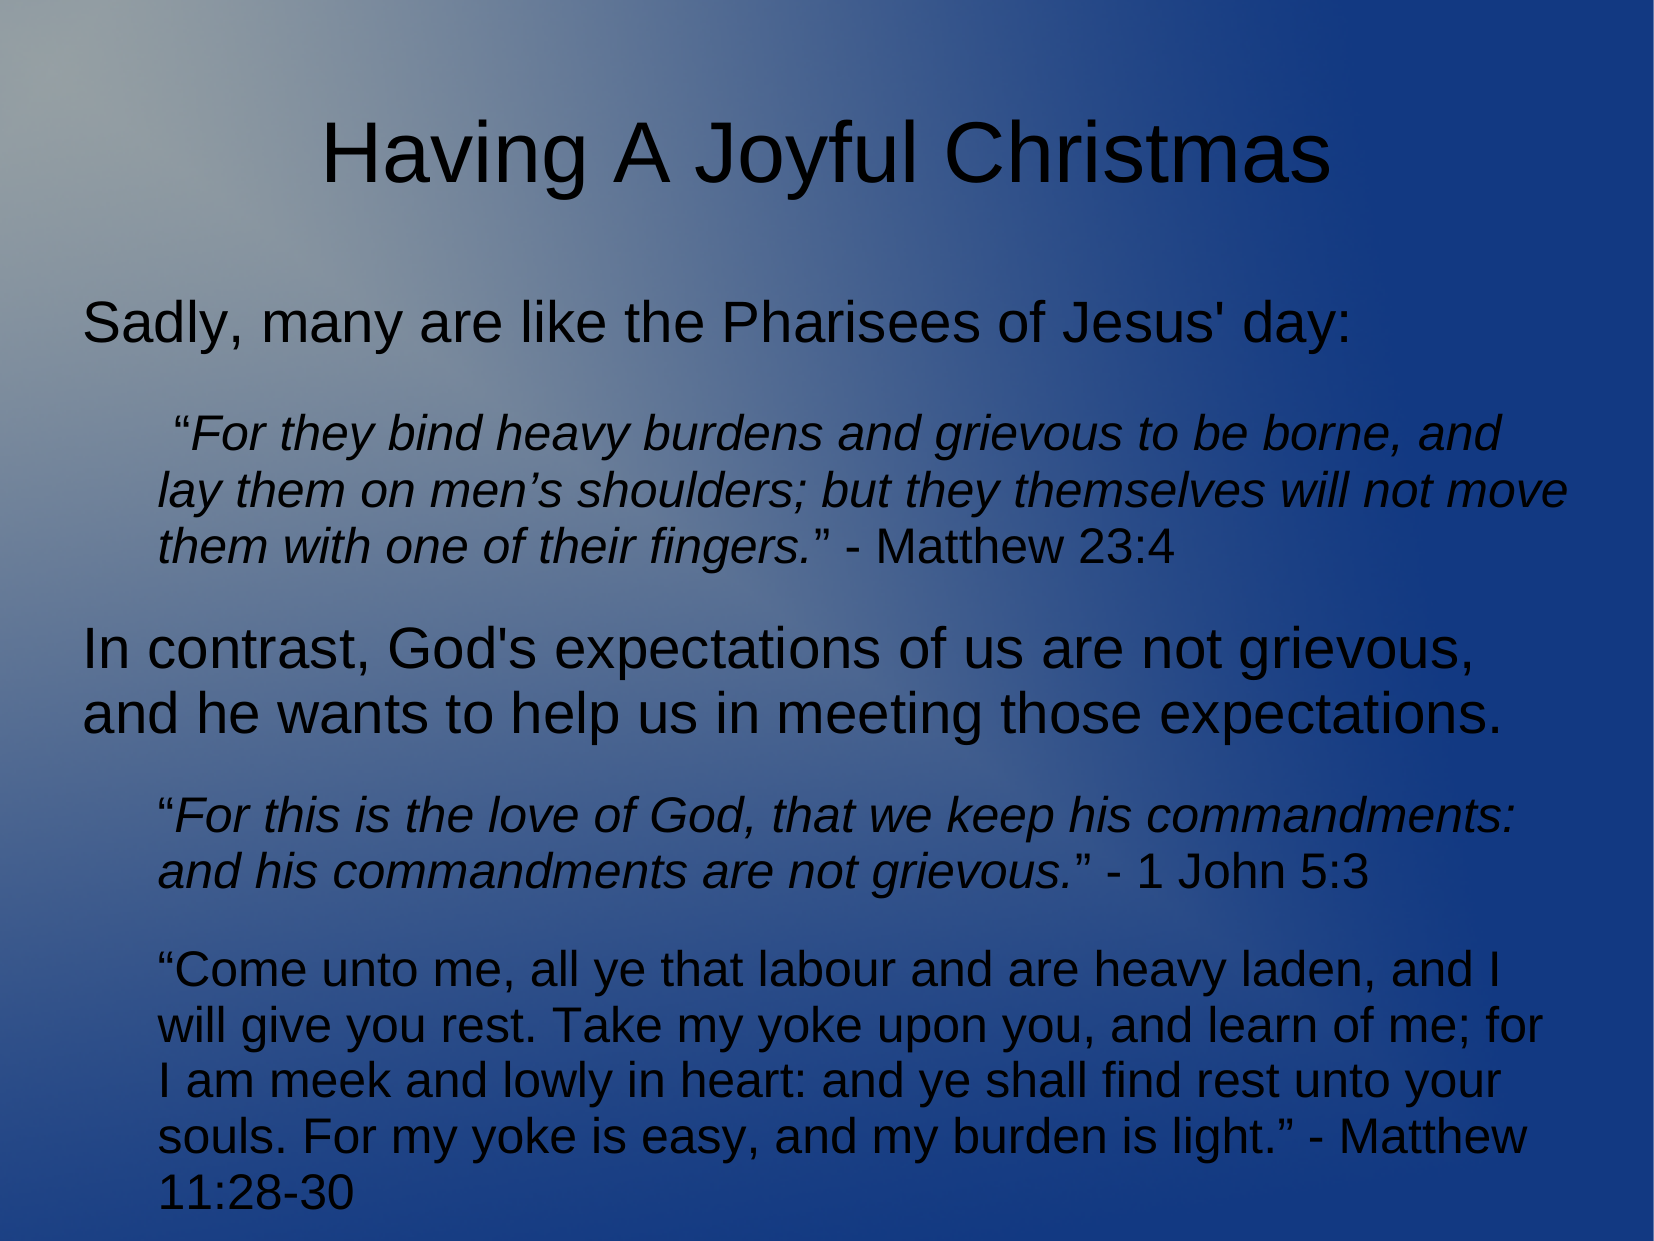

# Having A Joyful Christmas
Sadly, many are like the Pharisees of Jesus' day:
	 “For they bind heavy burdens and grievous to be borne, and 	lay them on men’s shoulders; but they themselves will not move 	them with one of their fingers.” - Matthew 23:4
In contrast, God's expectations of us are not grievous, and he wants to help us in meeting those expectations.
	“For this is the love of God, that we keep his commandments: 	and his commandments are not grievous.” - 1 John 5:3
	“Come unto me, all ye that labour and are heavy laden, and I 	will give you rest. Take my yoke upon you, and learn of me; for 	I am meek and lowly in heart: and ye shall find rest unto your 	souls. For my yoke is easy, and my burden is light.” - Matthew 	11:28-30